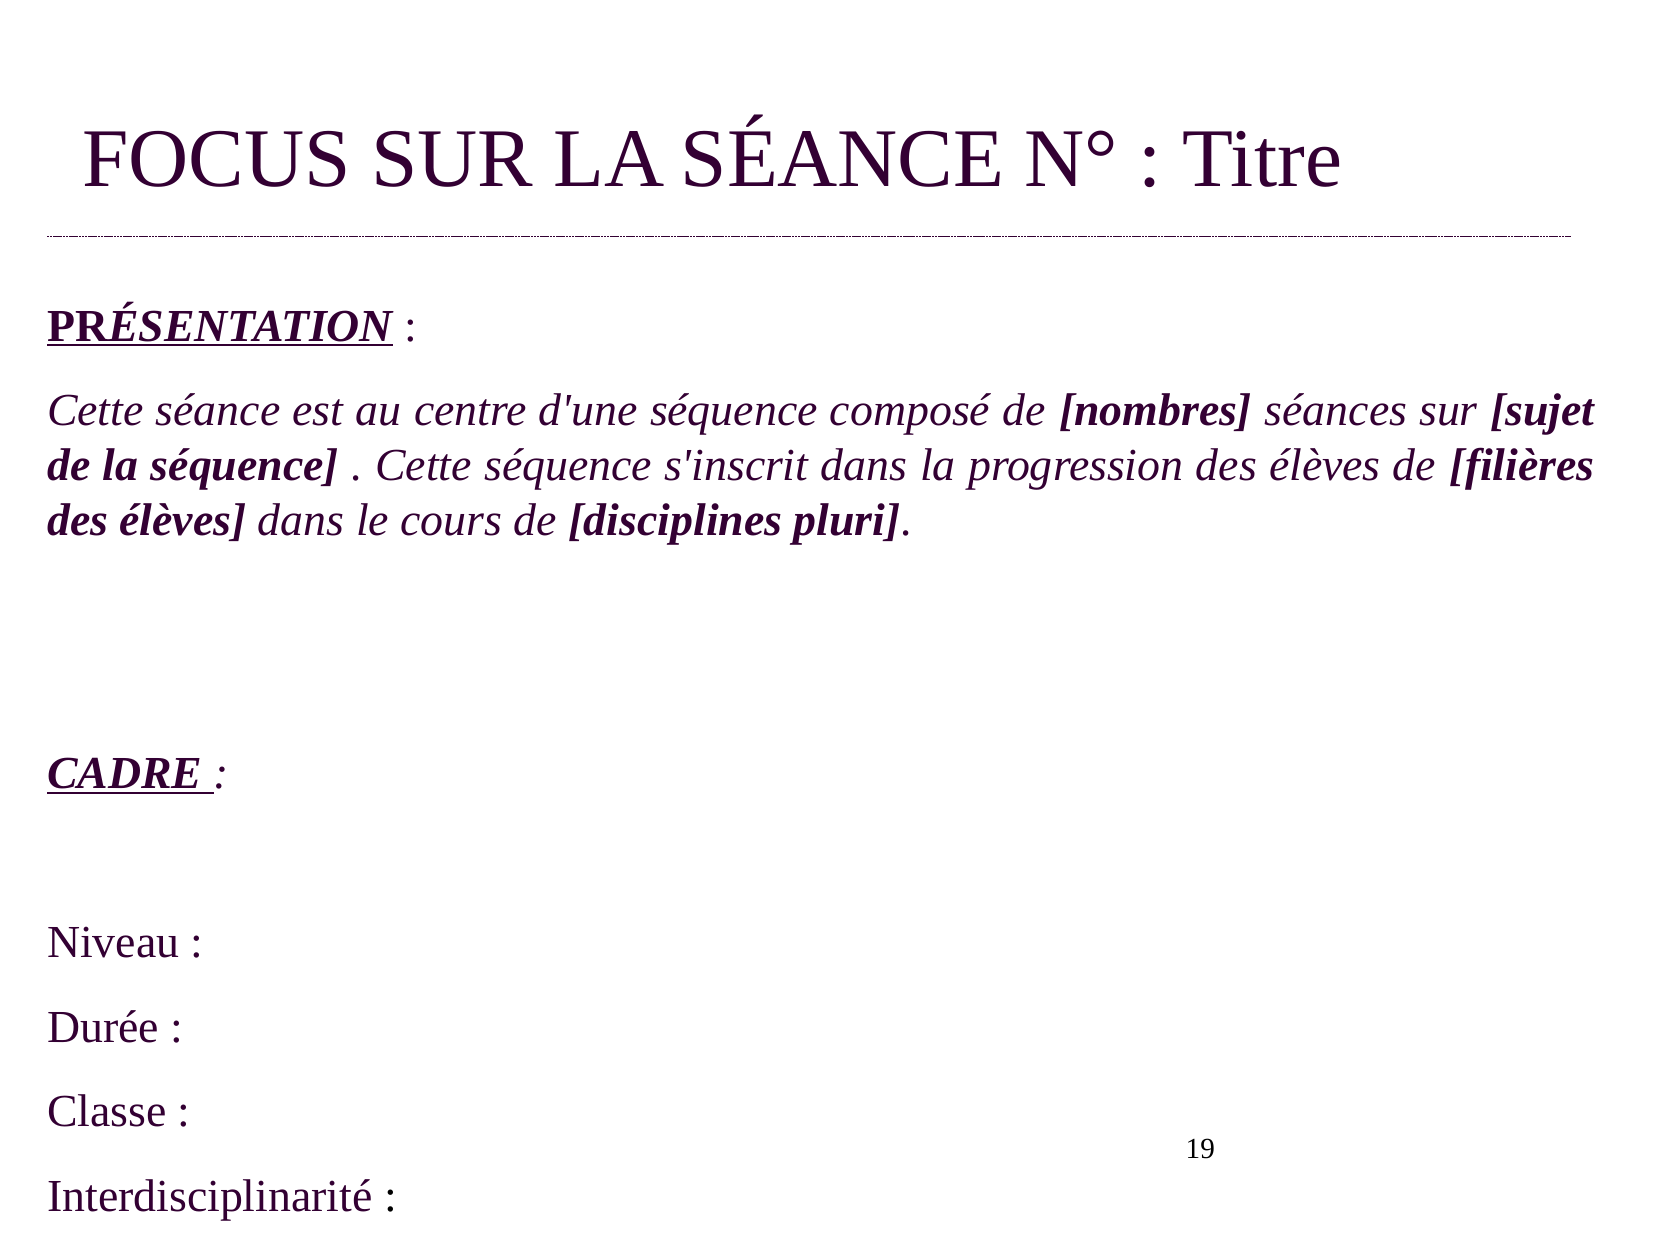

# FOCUS SUR LA SÉANCE N° : Titre
PRÉSENTATION :
Cette séance est au centre d'une séquence composé de [nombres] séances sur [sujet de la séquence] . Cette séquence s'inscrit dans la progression des élèves de [filières des élèves] dans le cours de [disciplines pluri].
CADRE :
Niveau :
Durée :
Classe :
Interdisciplinarité :